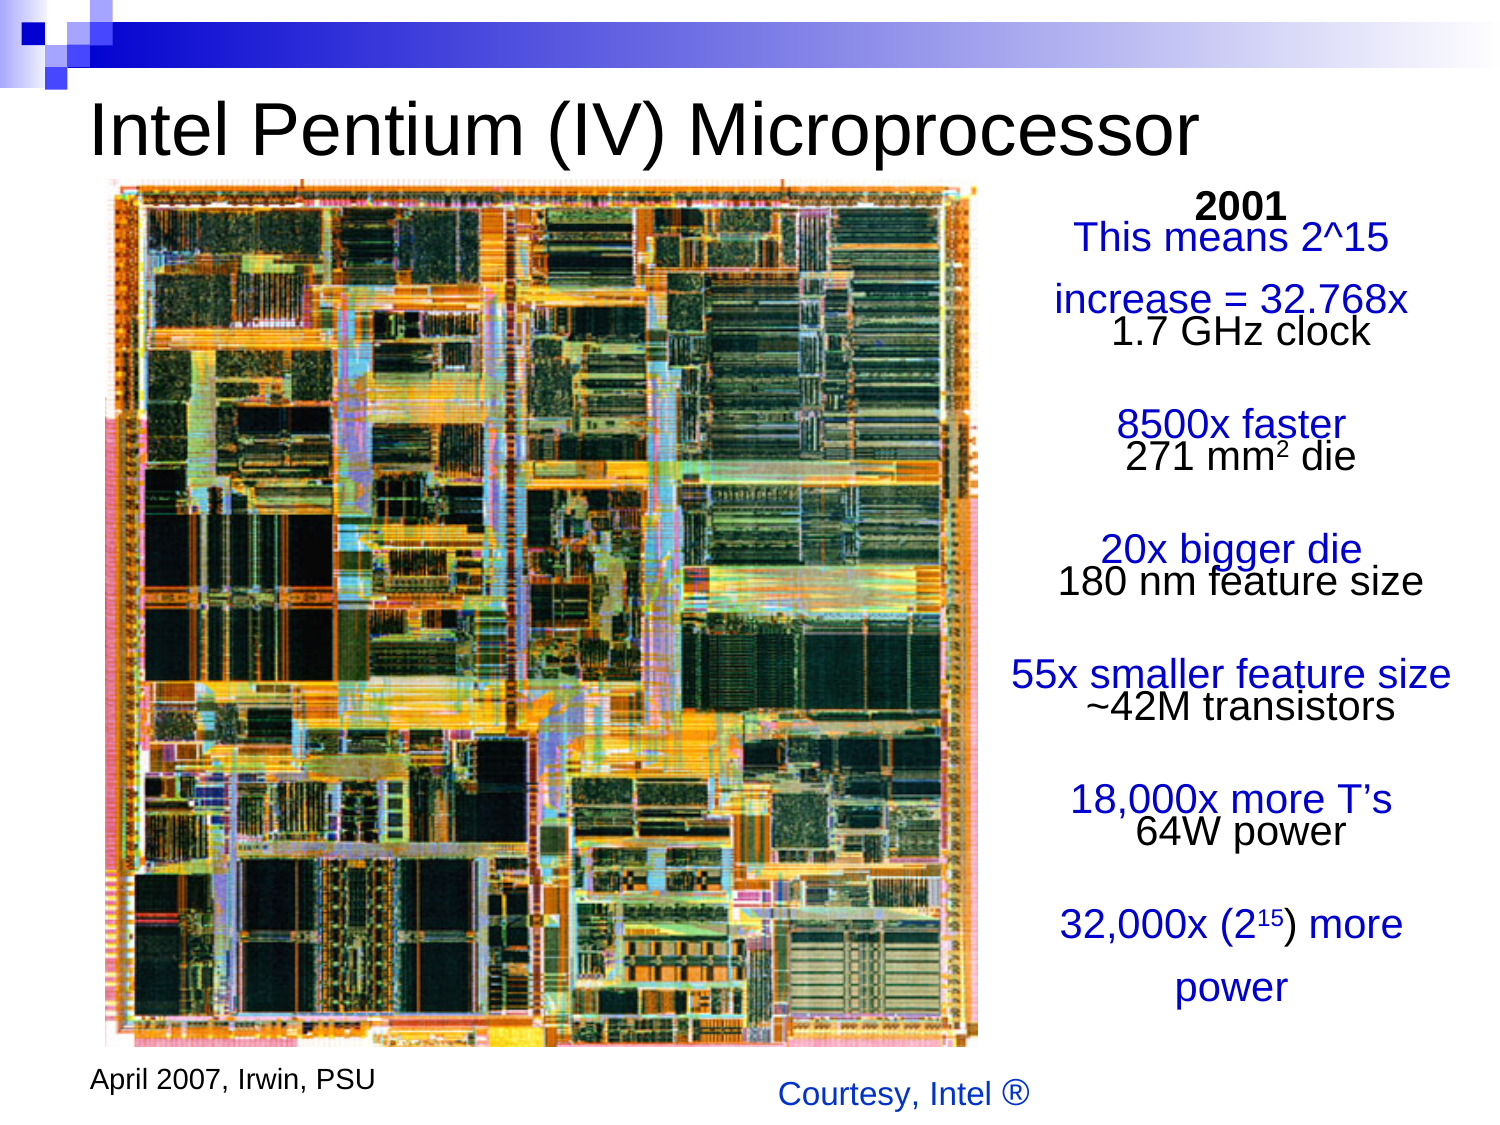

# Intel Pentium (IV) Microprocessor
2001
1.7 GHz clock
271 mm2 die
180 nm feature size
~42M transistors
64W power
This means 2^15 increase = 32.768x
8500x faster
20x bigger die
55x smaller feature size
18,000x more T’s
32,000x (215) more power
April 2007, Irwin, PSU
Courtesy, Intel ®